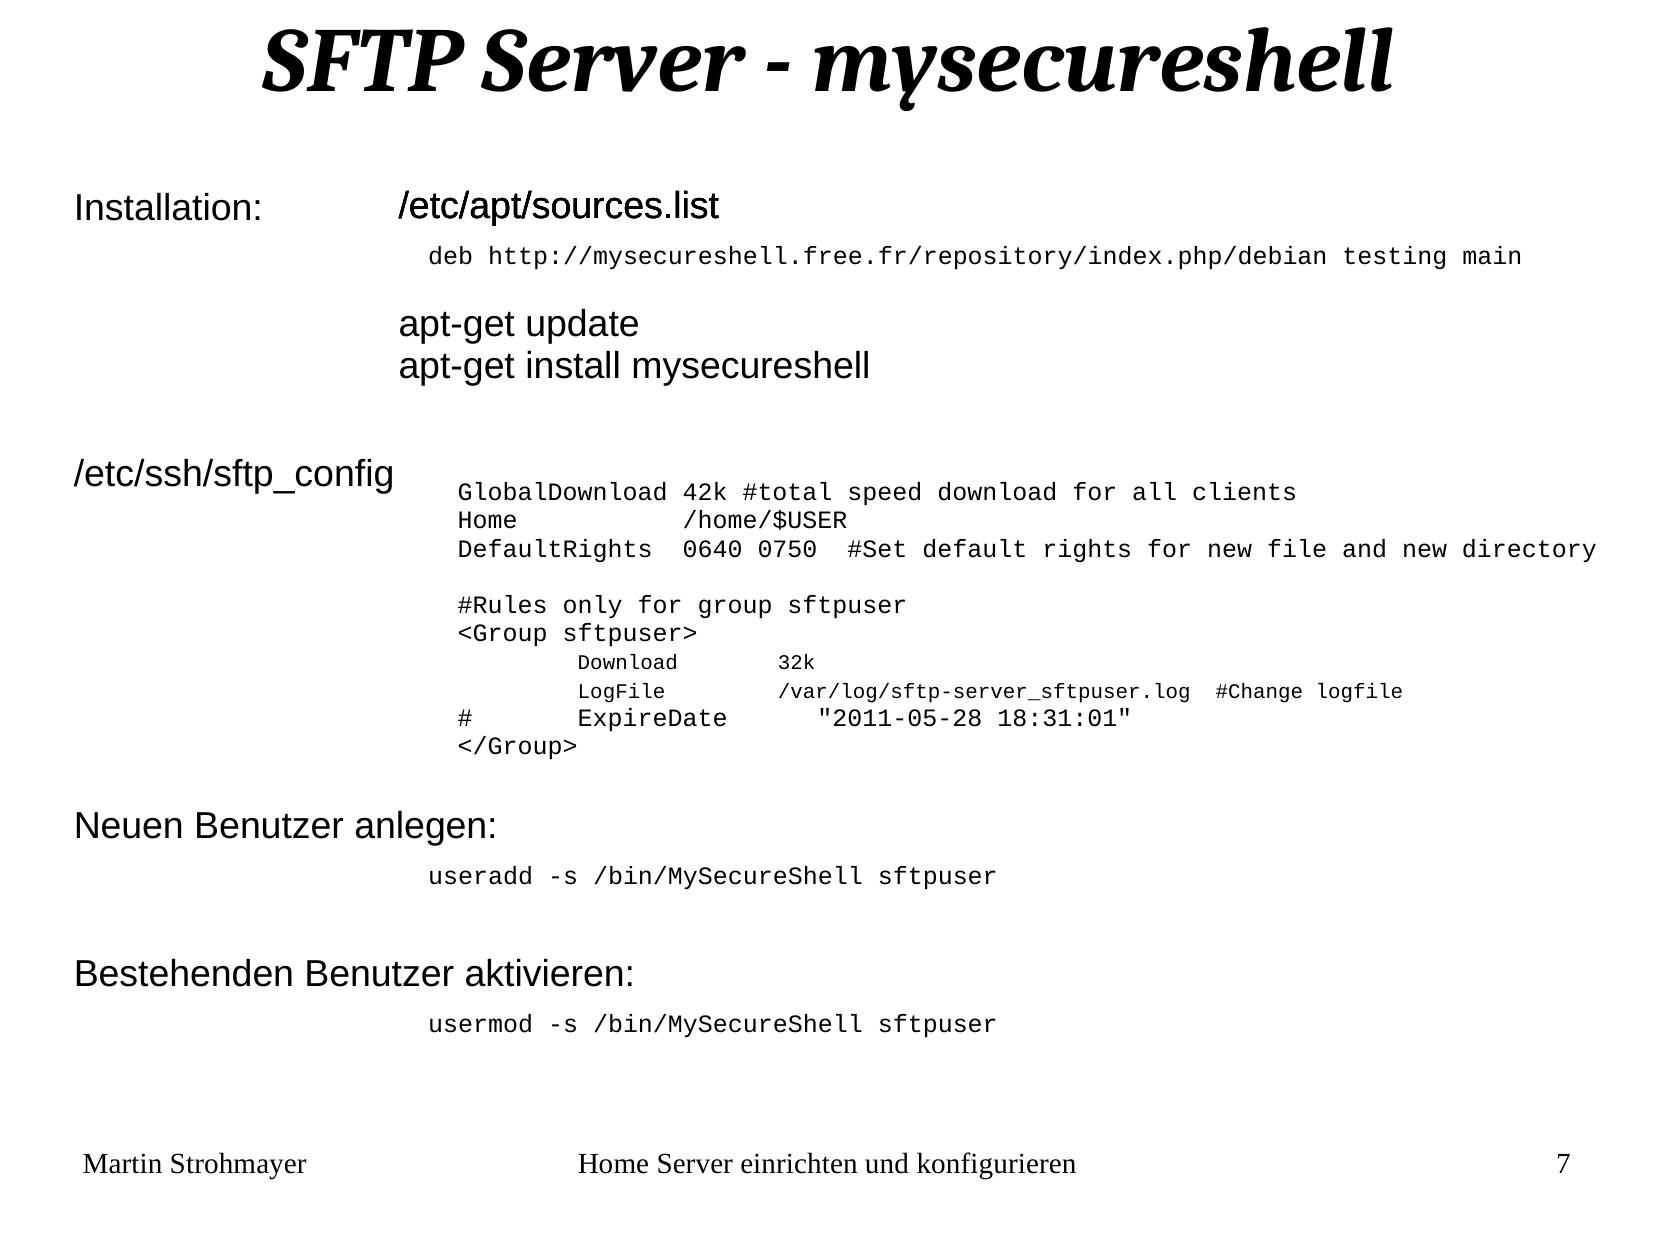

# SFTP Server - mysecureshell
/etc/apt/sources.list
/etc/apt/sources.list
/etc/apt/sources.list
Installation:
deb http://mysecureshell.free.fr/repository/index.php/debian testing main
apt-get update
apt-get install mysecureshell
/etc/ssh/sftp_config
GlobalDownload 42k #total speed download for all clients
Home /home/$USER
DefaultRights 0640 0750 #Set default rights for new file and new directory
#Rules only for group sftpuser
<Group sftpuser>
 Download 32k
 LogFile /var/log/sftp-server_sftpuser.log #Change logfile
# ExpireDate "2011-05-28 18:31:01"
</Group>
Neuen Benutzer anlegen:
useradd -s /bin/MySecureShell sftpuser
Bestehenden Benutzer aktivieren:
usermod -s /bin/MySecureShell sftpuser
Martin Strohmayer
Home Server einrichten und konfigurieren
7